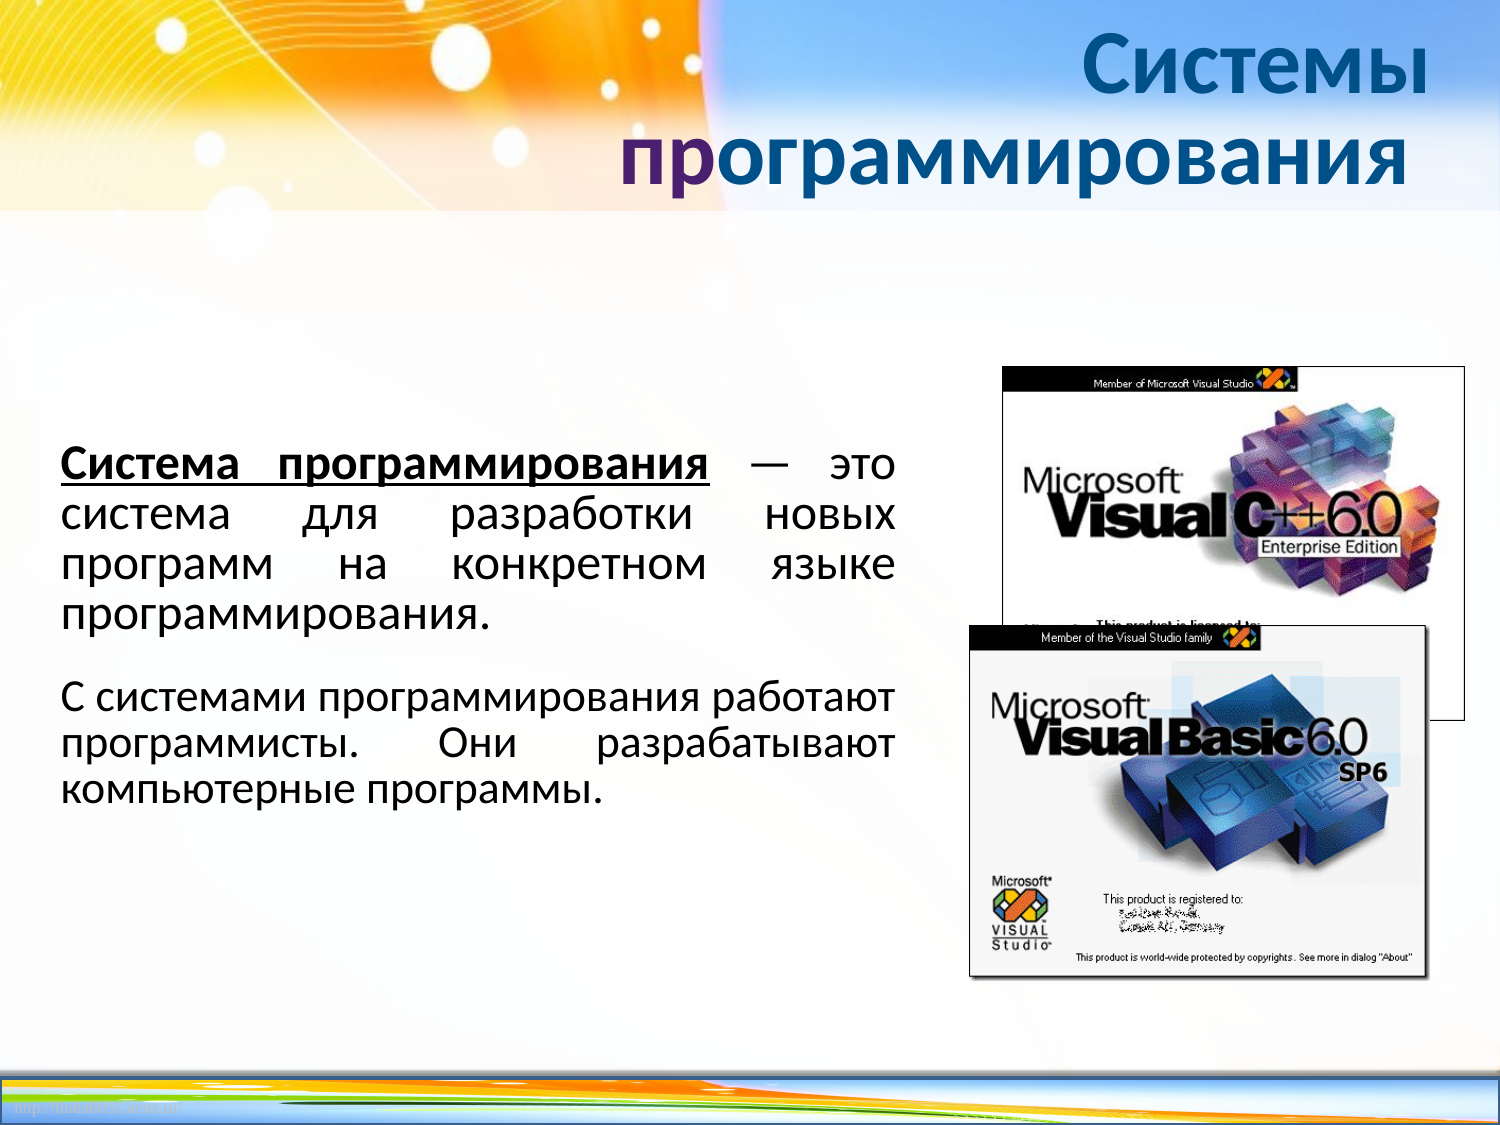

# Системы программирования
Система программирования — это система для разработки новых программ на конкретном языке программирования.
С системами программирования работают программисты. Они разрабатывают компьютерные программы.